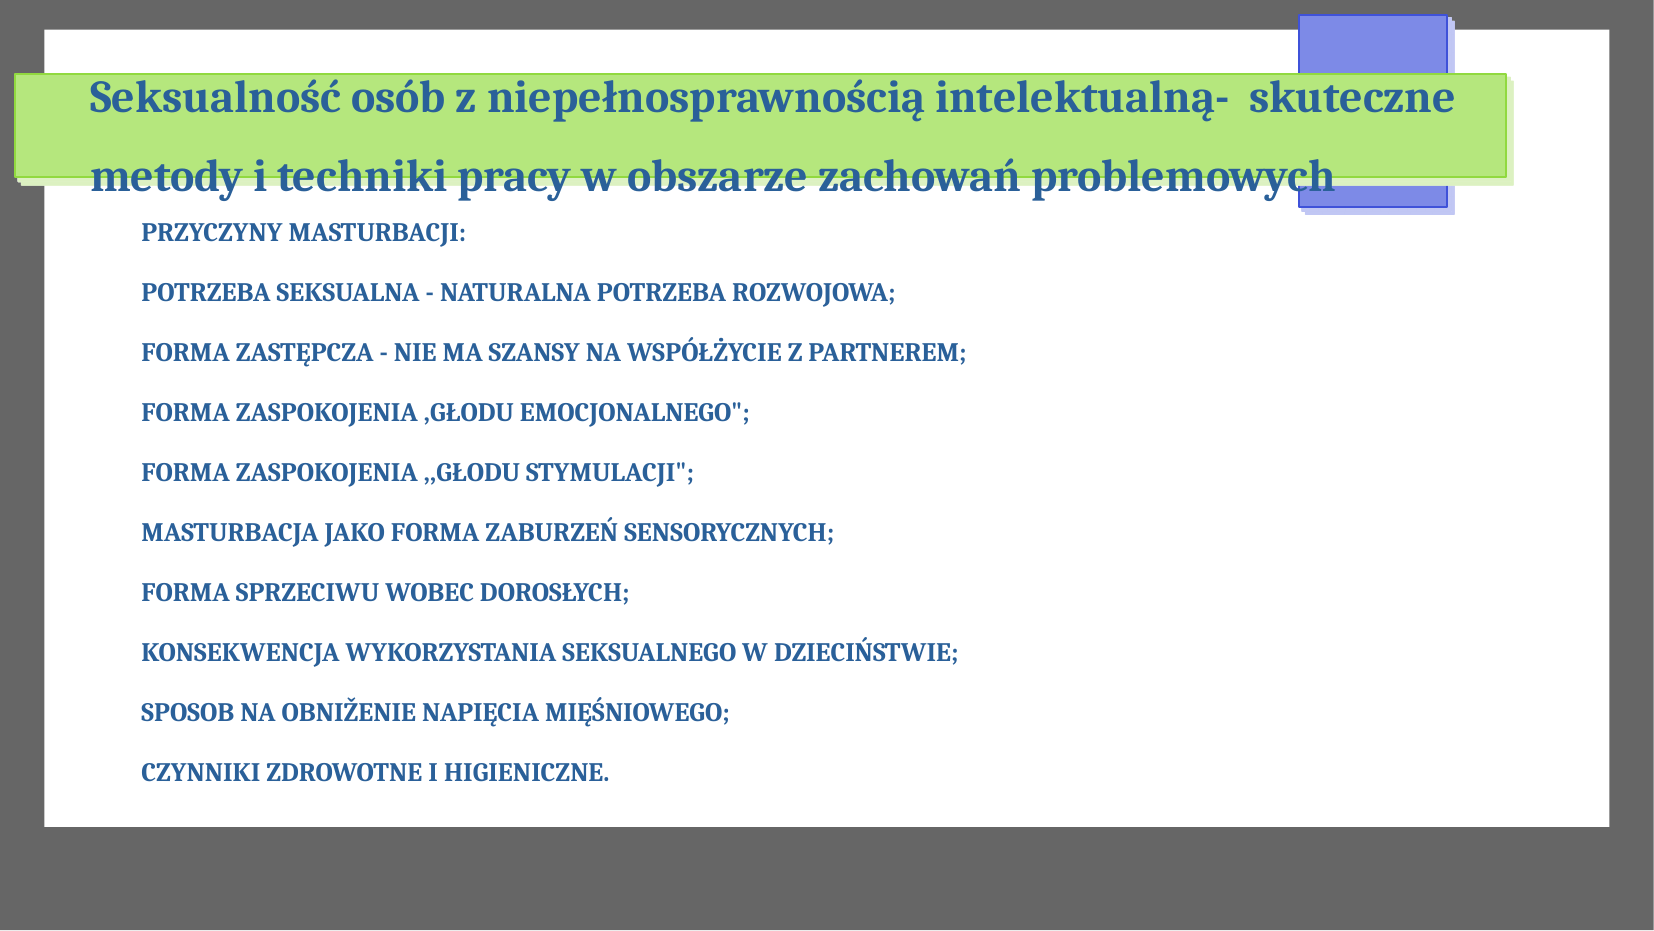

# Seksualność osób z niepełnosprawnością intelektualną- skuteczne metody i techniki pracy w obszarze zachowań problemowych
PRZYCZYNY MASTURBACJI:
POTRZEBA SEKSUALNA - NATURALNA POTRZEBA ROZWOJOWA;
FORMA ZASTĘPCZA - NIE MA SZANSY NA WSPÓŁŻYCIE Z PARTNEREM;
FORMA ZASPOKOJENIA ,GŁODU EMOCJONALNEGO";
FORMA ZASPOKOJENIA ,,GŁODU STYMULACJI";
MASTURBACJA JAKO FORMA ZABURZEŃ SENSORYCZNYCH;
FORMA SPRZECIWU WOBEC DOROSŁYCH;
KONSEKWENCJA WYKORZYSTANIA SEKSUALNEGO W DZIECIŃSTWIE;
SPOSOB NA OBNIŽENIE NAPIĘCIA MIĘŚNIOWEGO;
CZYNNIKI ZDROWOTNE I HIGIENICZNE.